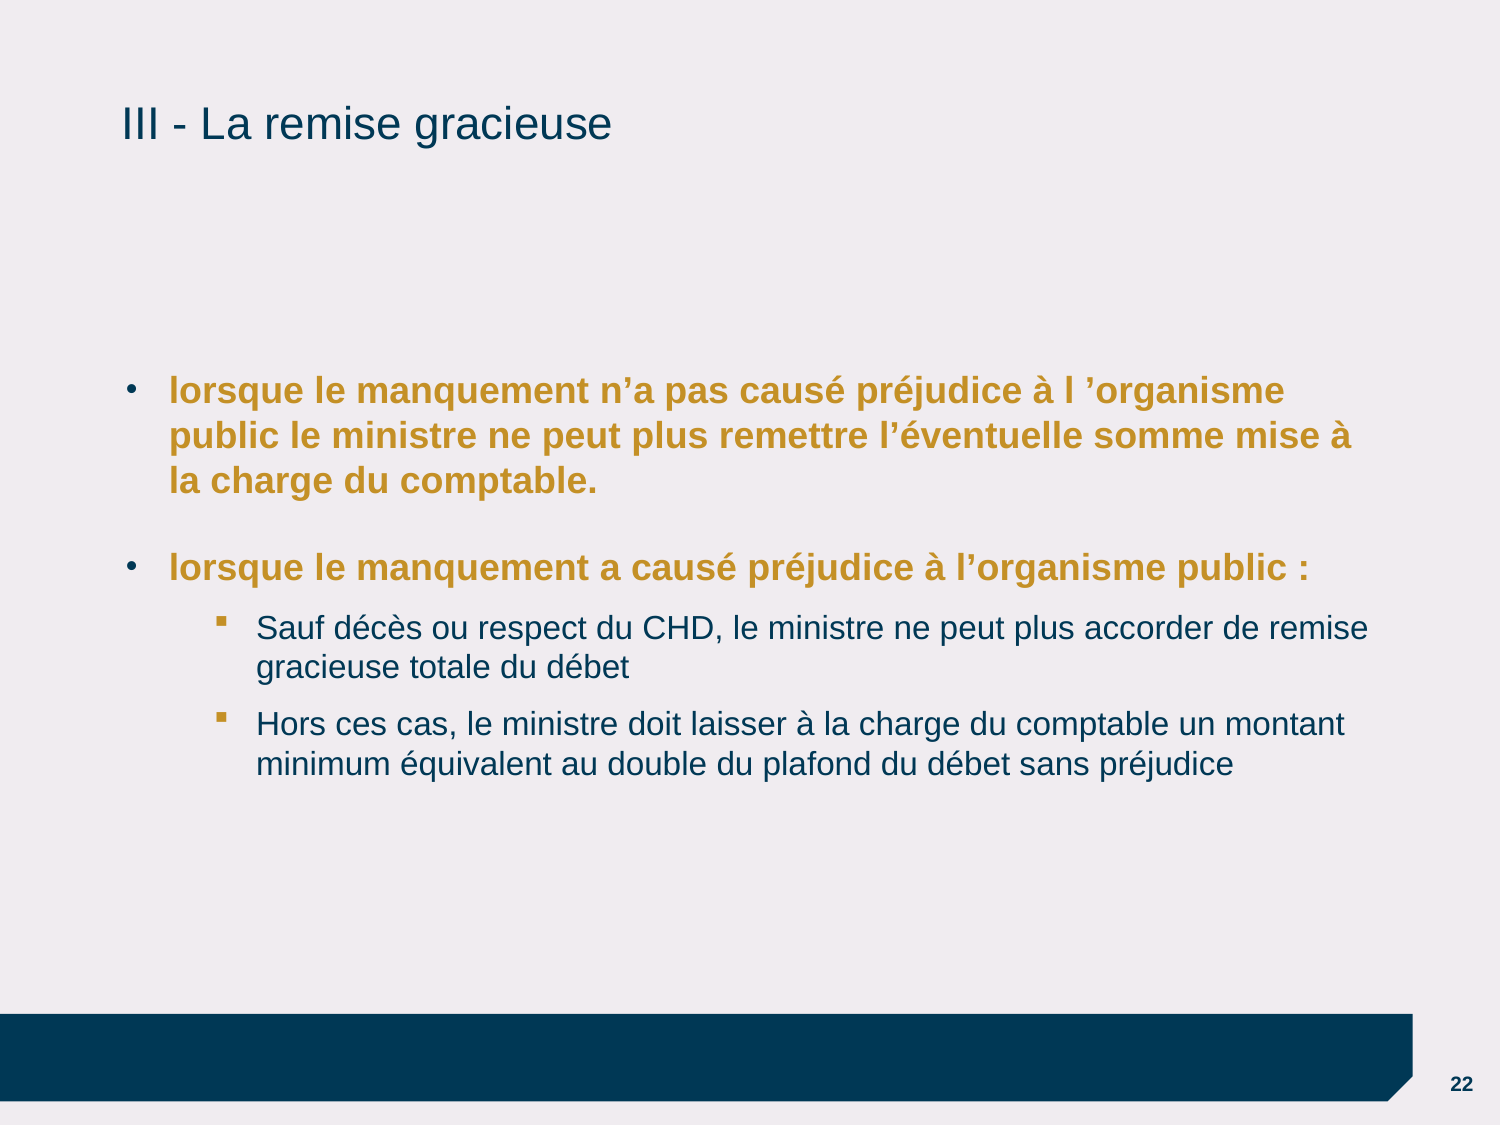

# III - La remise gracieuse
lorsque le manquement n’a pas causé préjudice à l ’organisme public le ministre ne peut plus remettre l’éventuelle somme mise à la charge du comptable.
lorsque le manquement a causé préjudice à l’organisme public :
Sauf décès ou respect du CHD, le ministre ne peut plus accorder de remise gracieuse totale du débet
Hors ces cas, le ministre doit laisser à la charge du comptable un montant minimum équivalent au double du plafond du débet sans préjudice